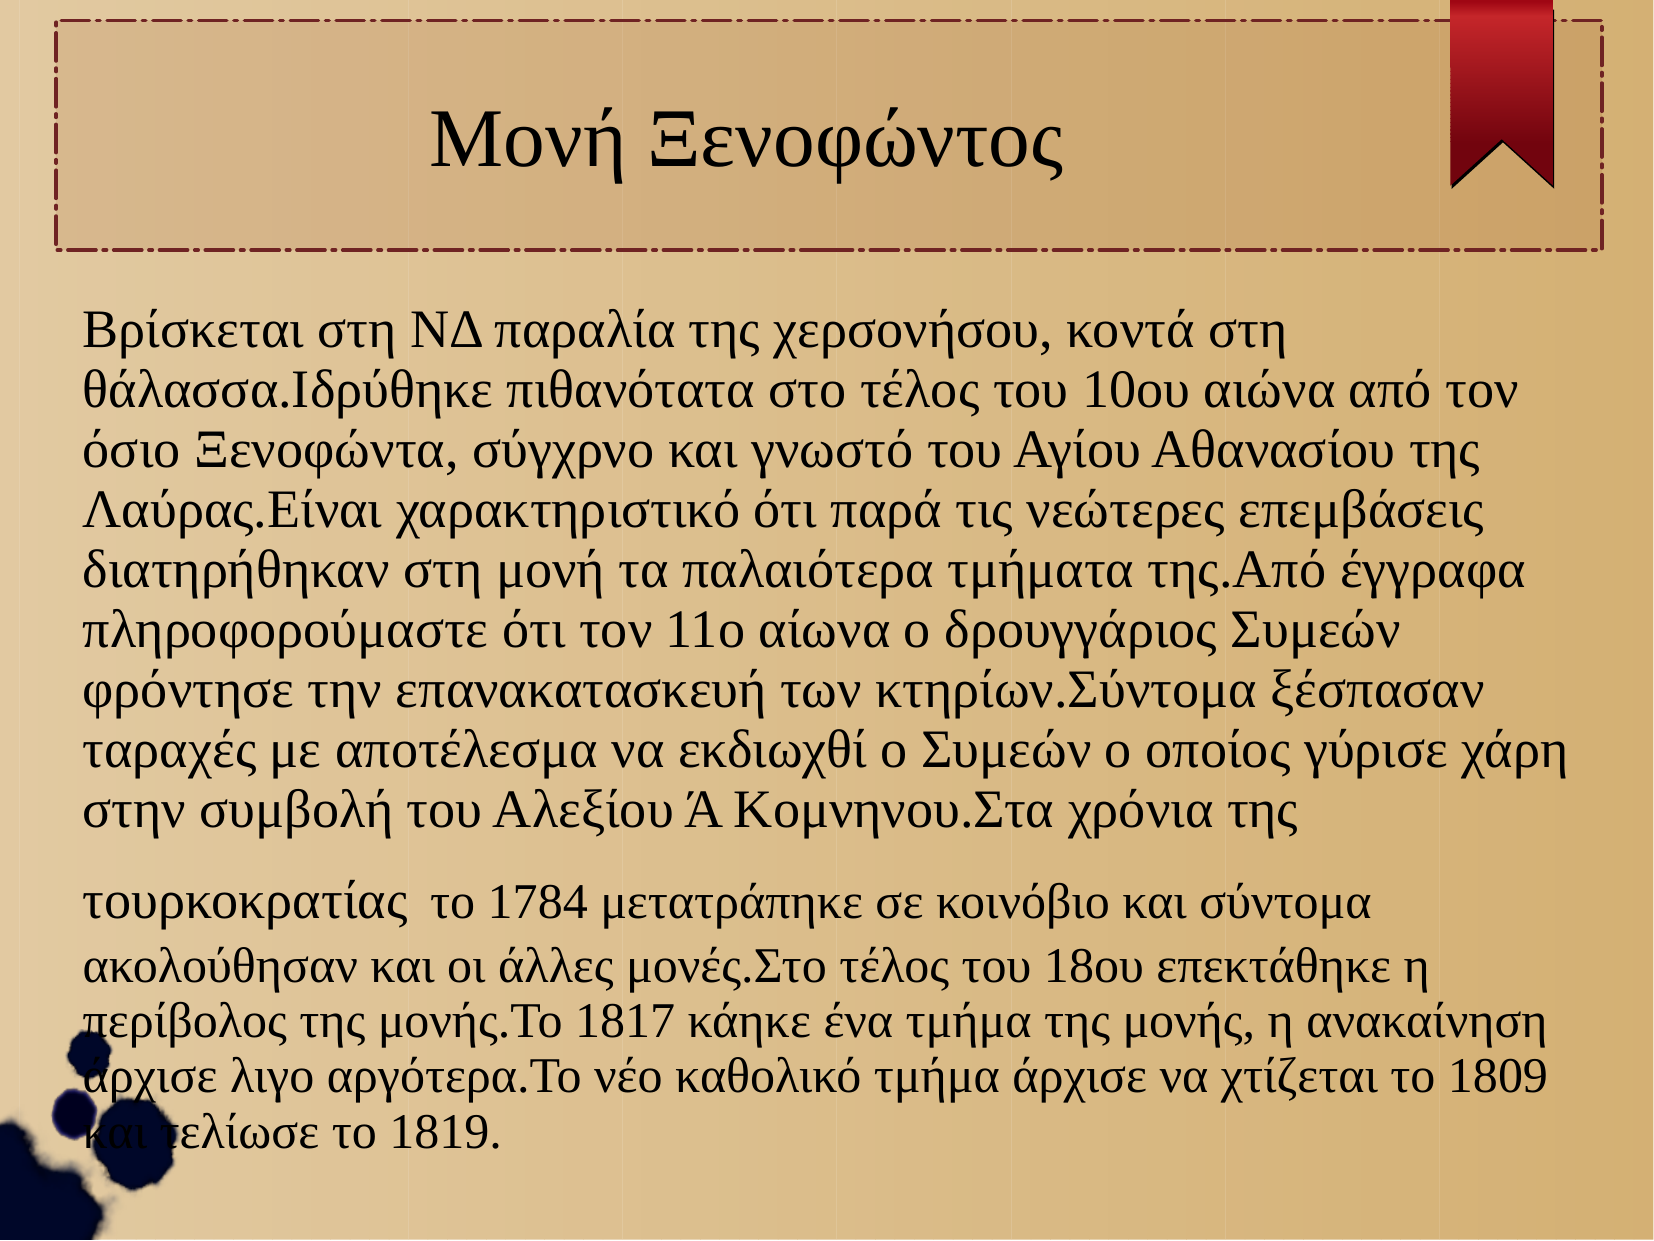

# Μονή Ξενοφώντος
Βρίσκεται στη ΝΔ παραλία της χερσονήσου, κοντά στη θάλασσα.Ιδρύθηκε πιθανότατα στο τέλος του 10ου αιώνα από τον όσιο Ξενοφώντα, σύγχρνο και γνωστό του Αγίου Αθανασίου της Λαύρας.Είναι χαρακτηριστικό ότι παρά τις νεώτερες επεμβάσεις διατηρήθηκαν στη μονή τα παλαιότερα τμήματα της.Από έγγραφα πληροφορούμαστε ότι τον 11ο αίωνα ο δρουγγάριος Συμεών φρόντησε την επανακατασκευή των κτηρίων.Σύντομα ξέσπασαν ταραχές με αποτέλεσμα να εκδιωχθί ο Συμεών ο οποίος γύρισε χάρη στην συμβολή του Αλεξίου Ά Κομνηνου.Στα χρόνια της τουρκοκρατίας το 1784 μετατράπηκε σε κοινόβιο και σύντομα ακολούθησαν και οι άλλες μονές.Στο τέλος του 18ου επεκτάθηκε η περίβολος της μονής.Το 1817 κάηκε ένα τμήμα της μονής, η ανακαίνηση άρχισε λιγο αργότερα.Το νέο καθολικό τμήμα άρχισε να χτίζεται το 1809 και τελίωσε το 1819.